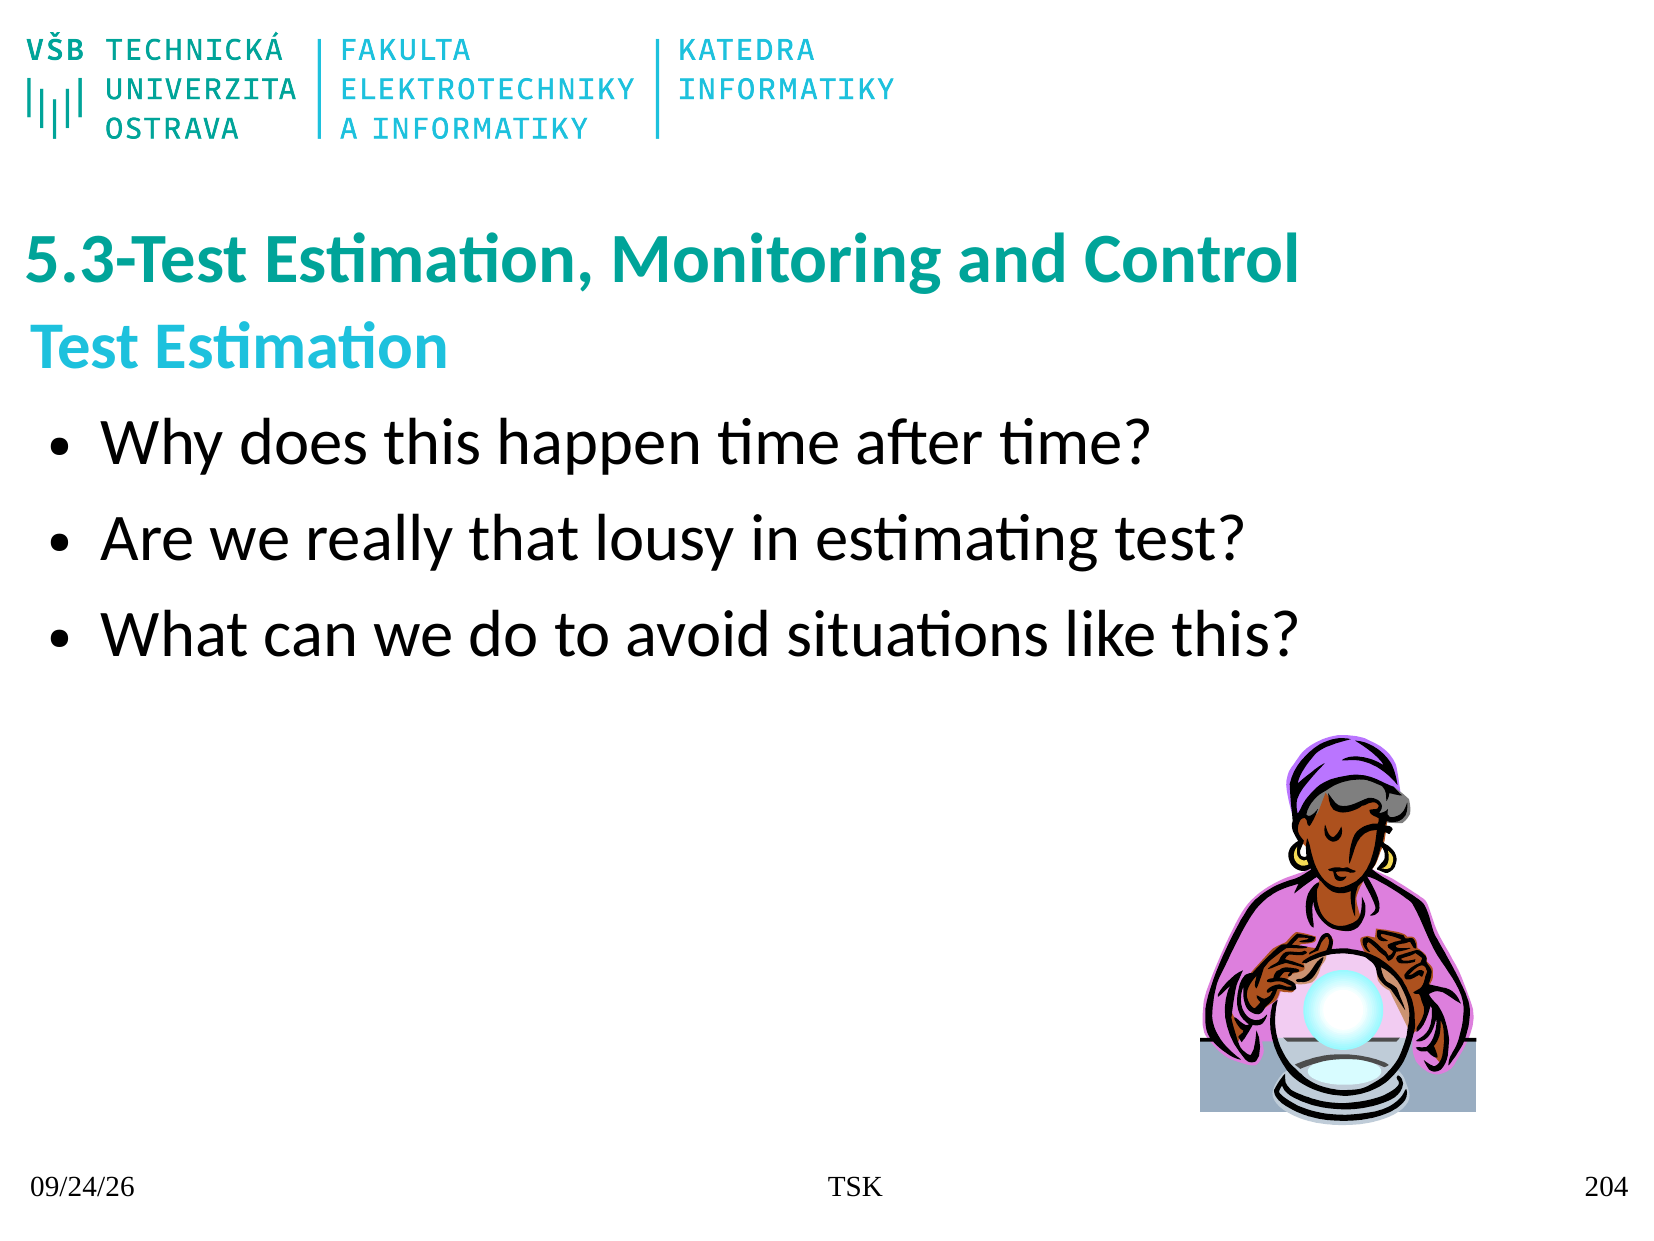

# 5.3-Test Estimation, Monitoring and Control
Test Estimation
Why does this happen time after time?
Are we really that lousy in estimating test?
What can we do to avoid situations like this?
TSK
204